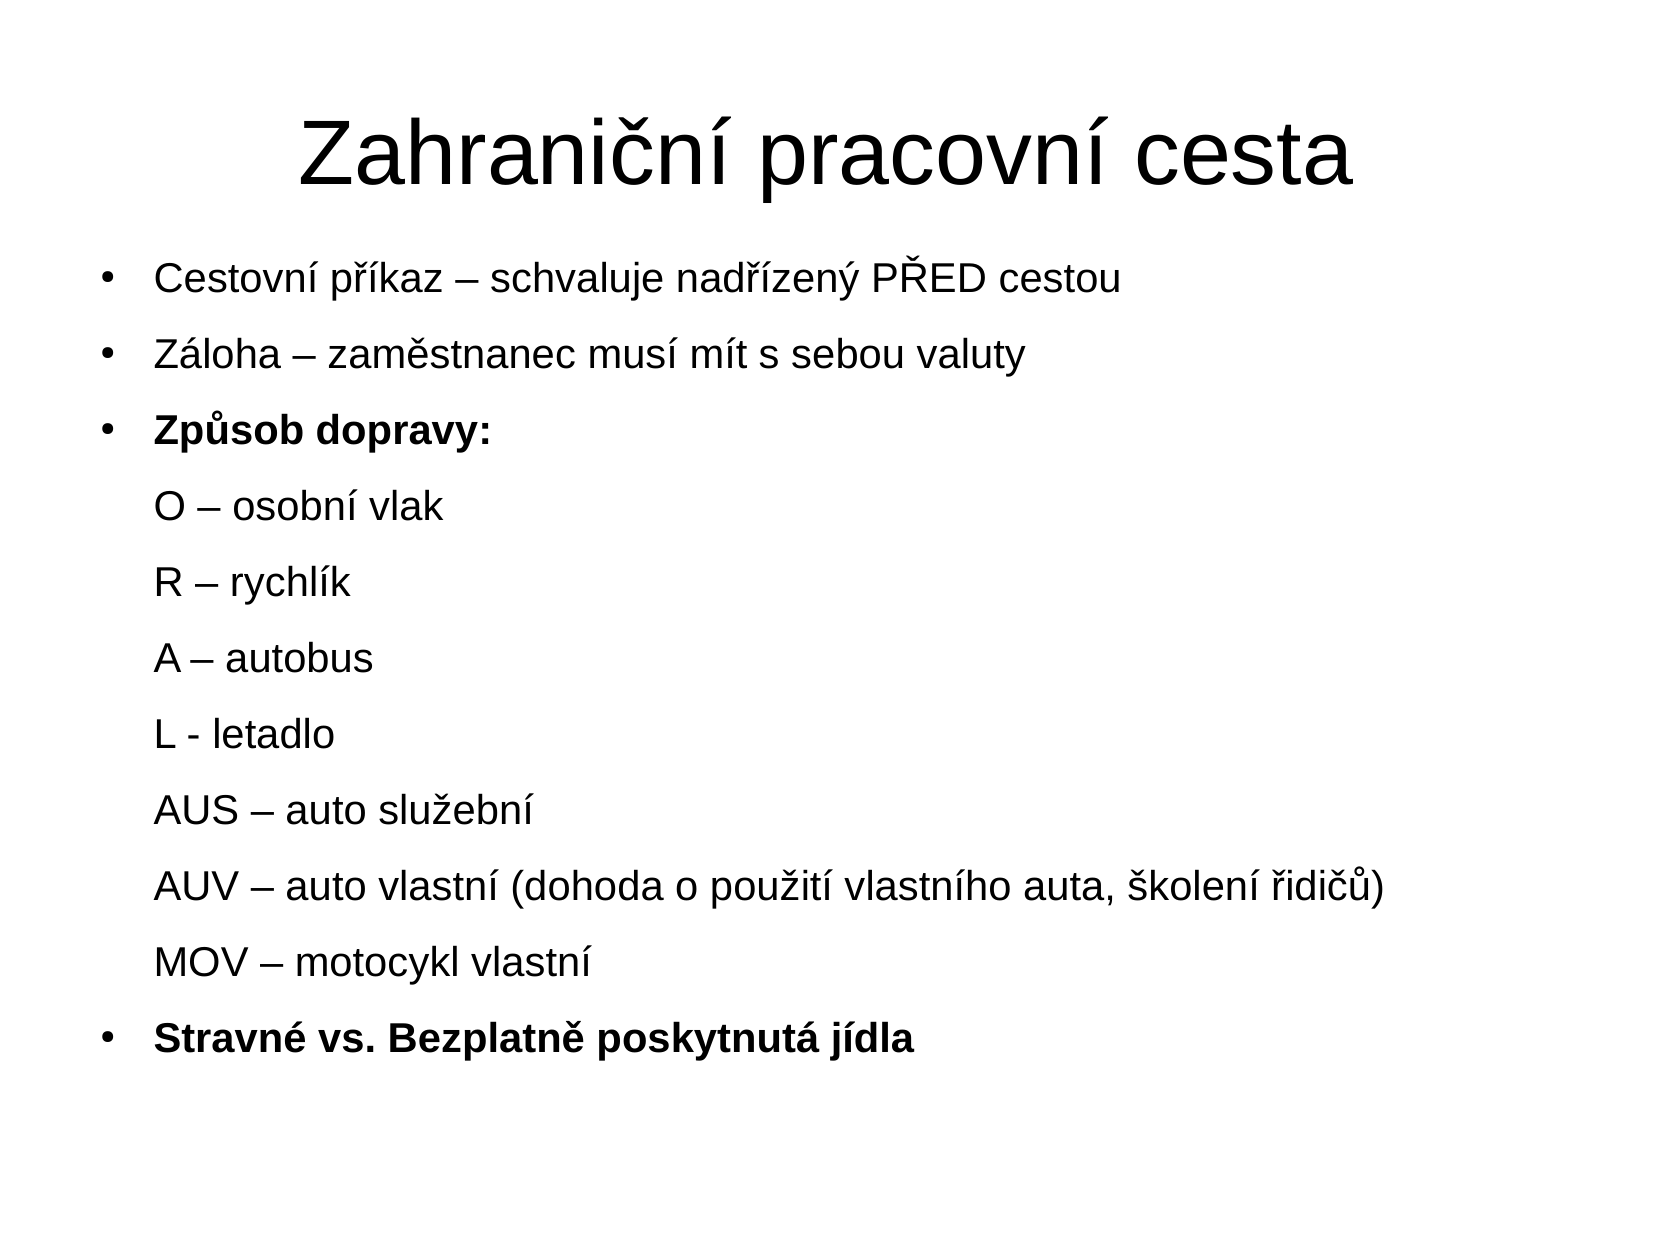

# Zahraniční pracovní cesta
Cestovní příkaz – schvaluje nadřízený PŘED cestou
Záloha – zaměstnanec musí mít s sebou valuty
Způsob dopravy:
O – osobní vlak
R – rychlík
A – autobus
L - letadlo
AUS – auto služební
AUV – auto vlastní (dohoda o použití vlastního auta, školení řidičů)
MOV – motocykl vlastní
Stravné vs. Bezplatně poskytnutá jídla